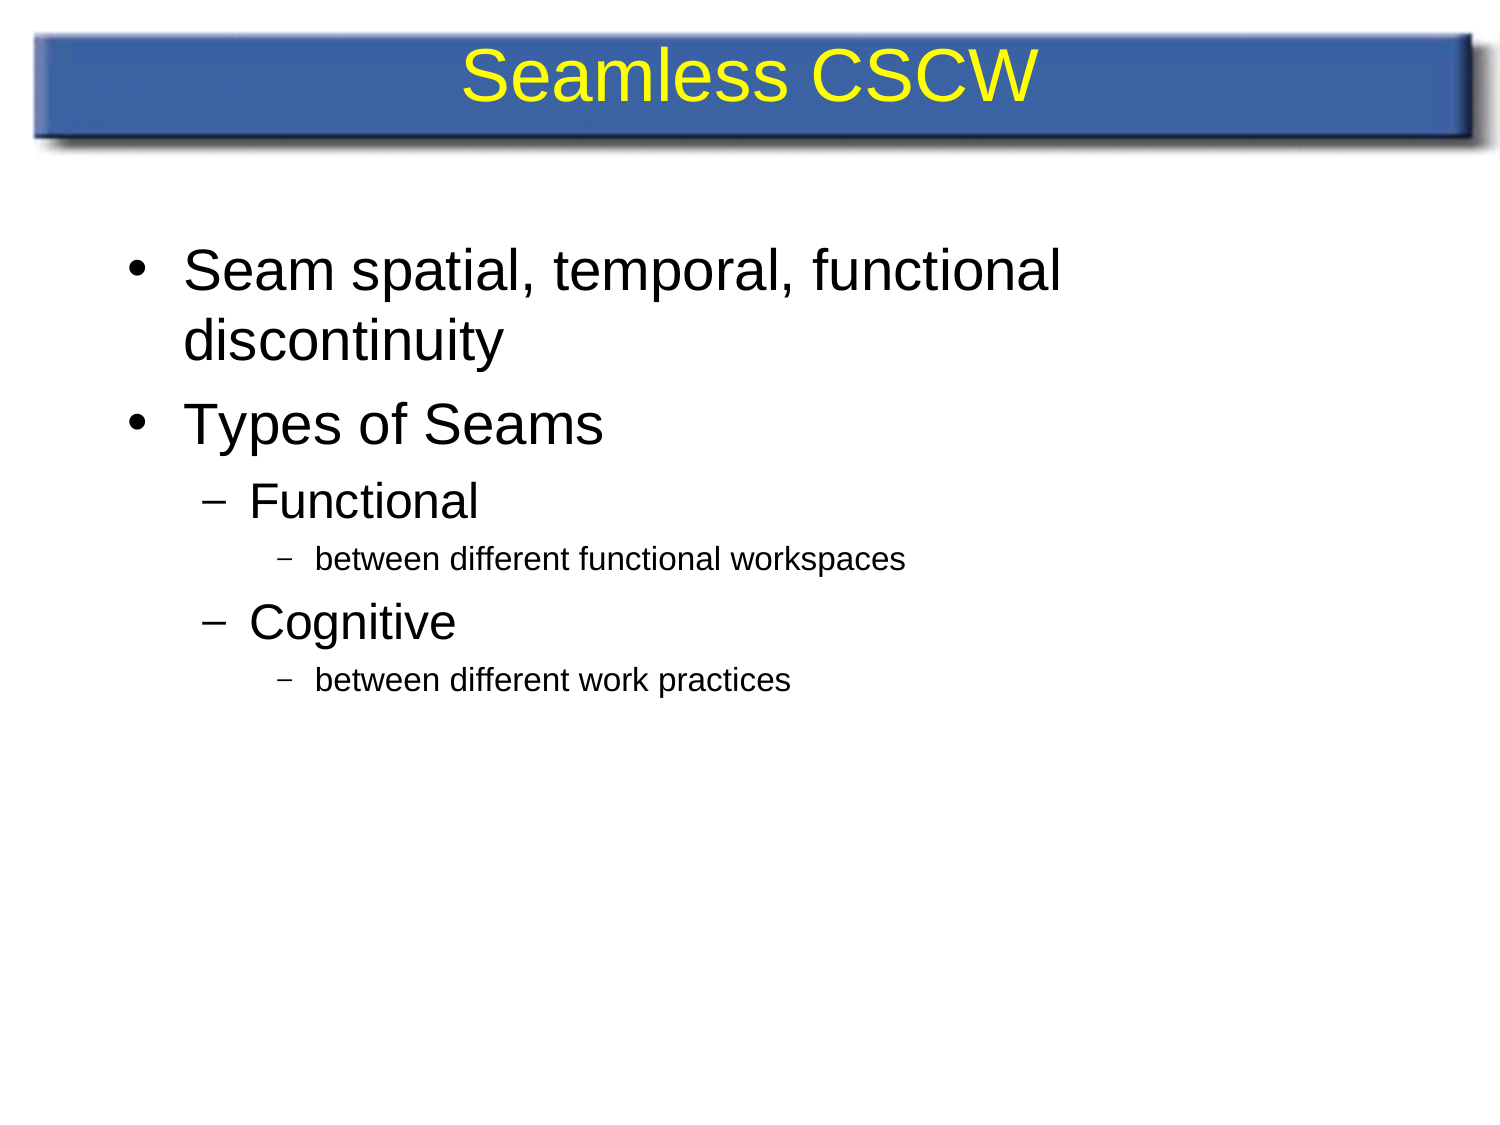

# Seamless CSCW
Seam spatial, temporal, functional discontinuity
Types of Seams
Functional
between different functional workspaces
Cognitive
between different work practices